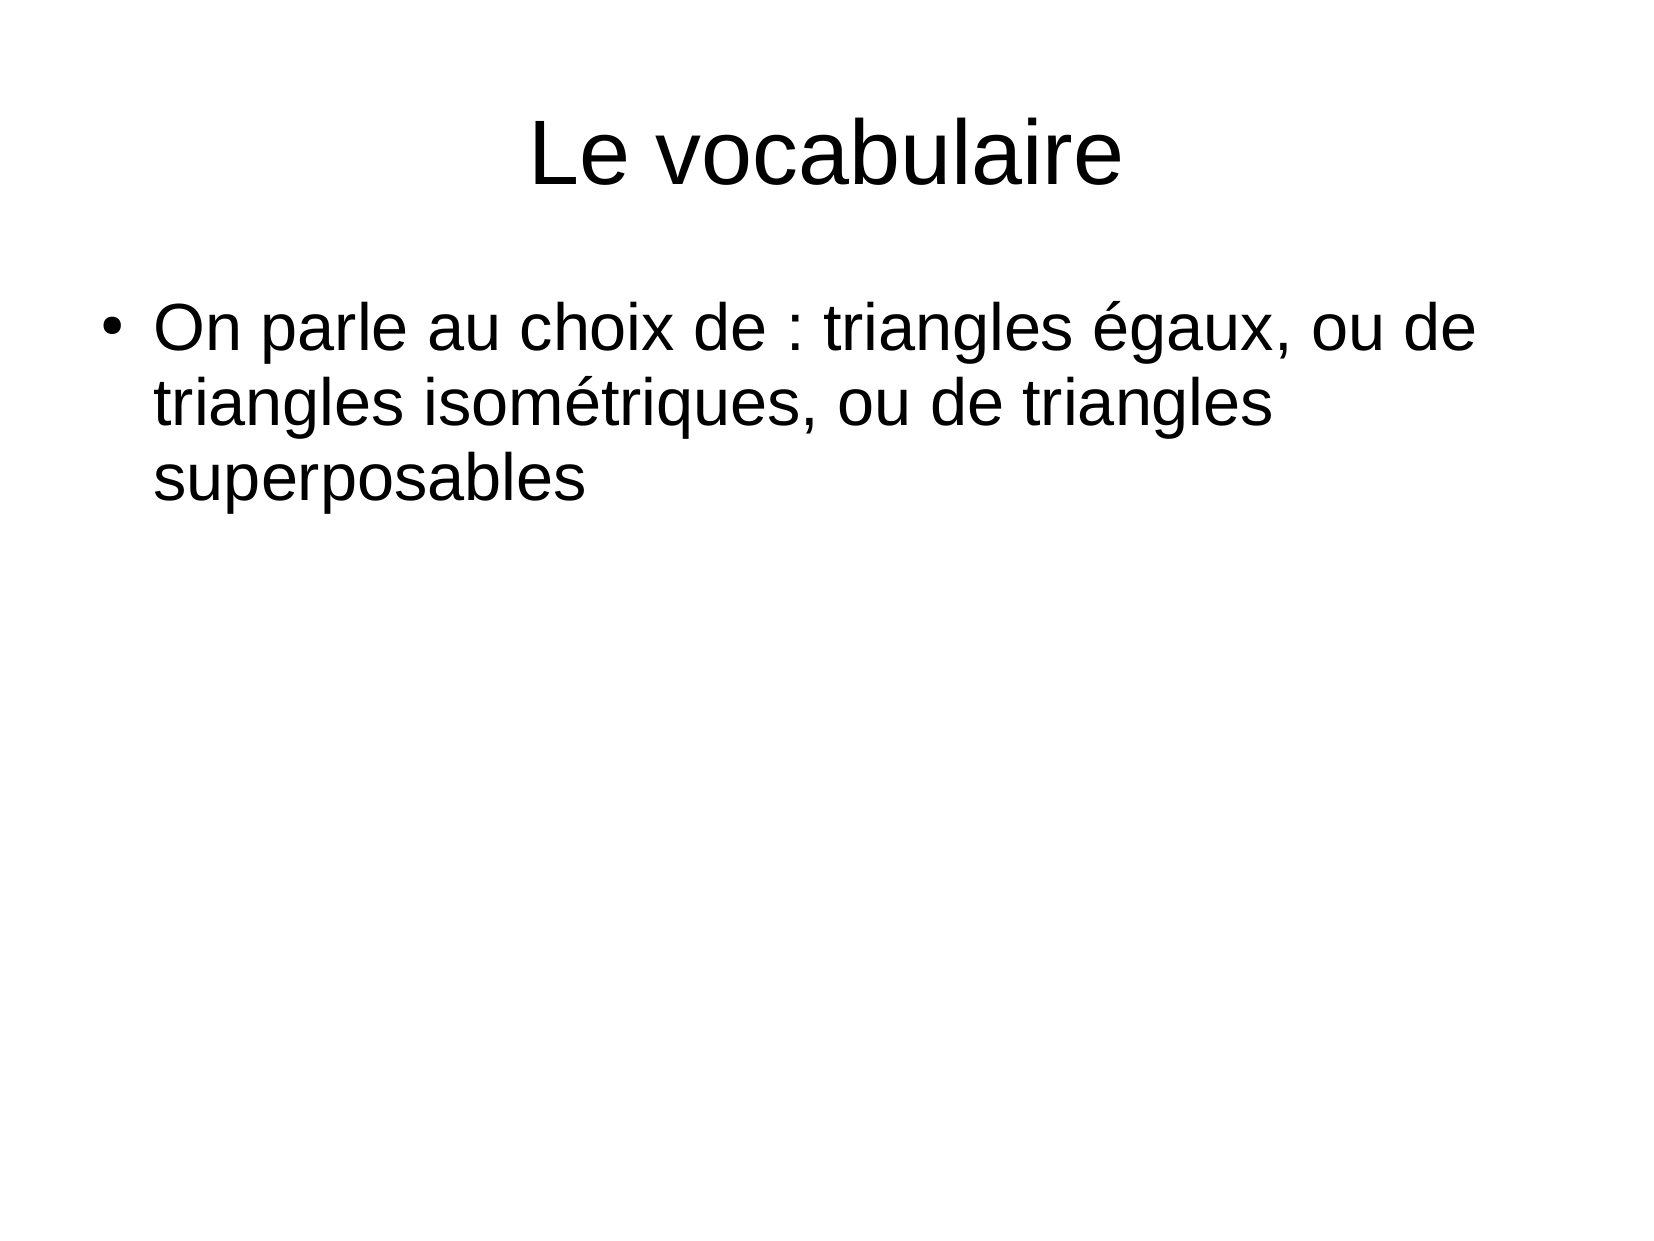

# Le vocabulaire
On parle au choix de : triangles égaux, ou de triangles isométriques, ou de triangles superposables